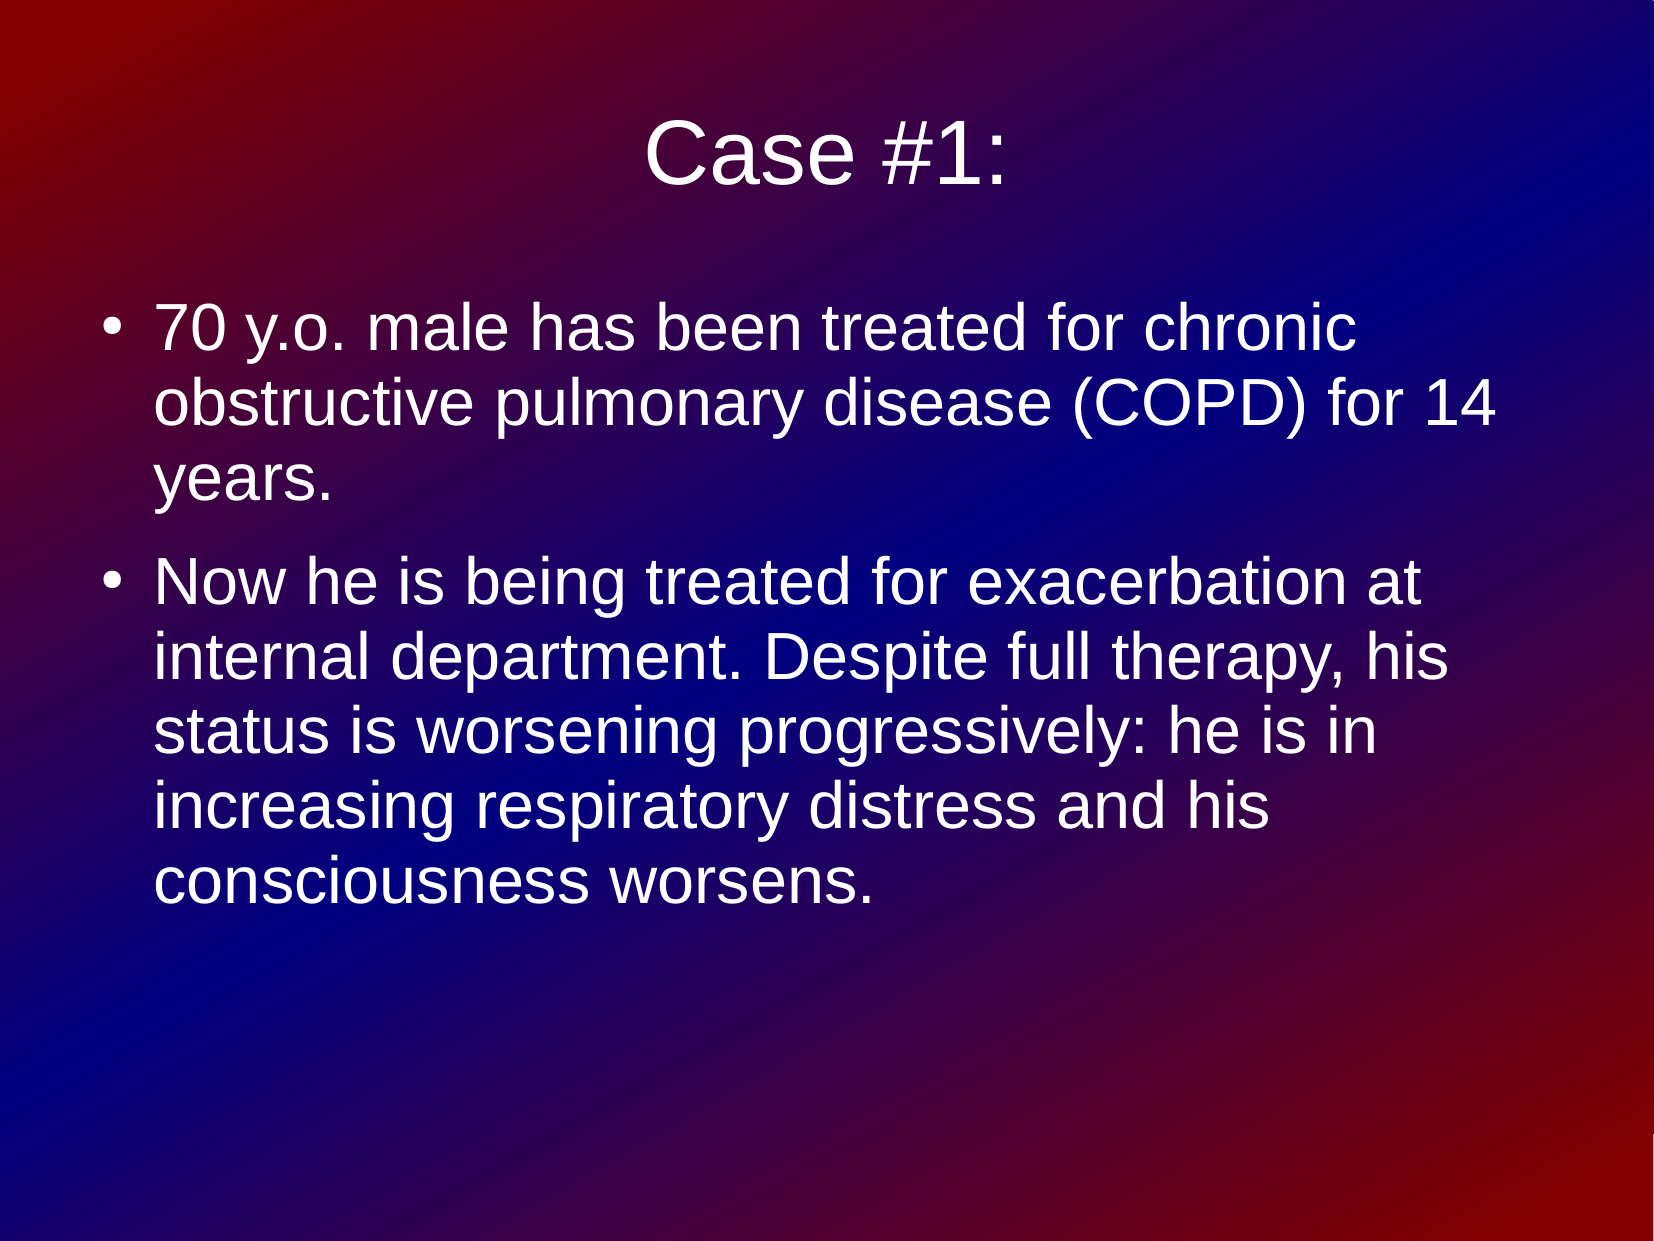

# Case #1:
70 y.o. male has been treated for chronic obstructive pulmonary disease (COPD) for 14 years.
Now he is being treated for exacerbation at internal department. Despite full therapy, his status is worsening progressively: he is in increasing respiratory distress and his consciousness worsens.